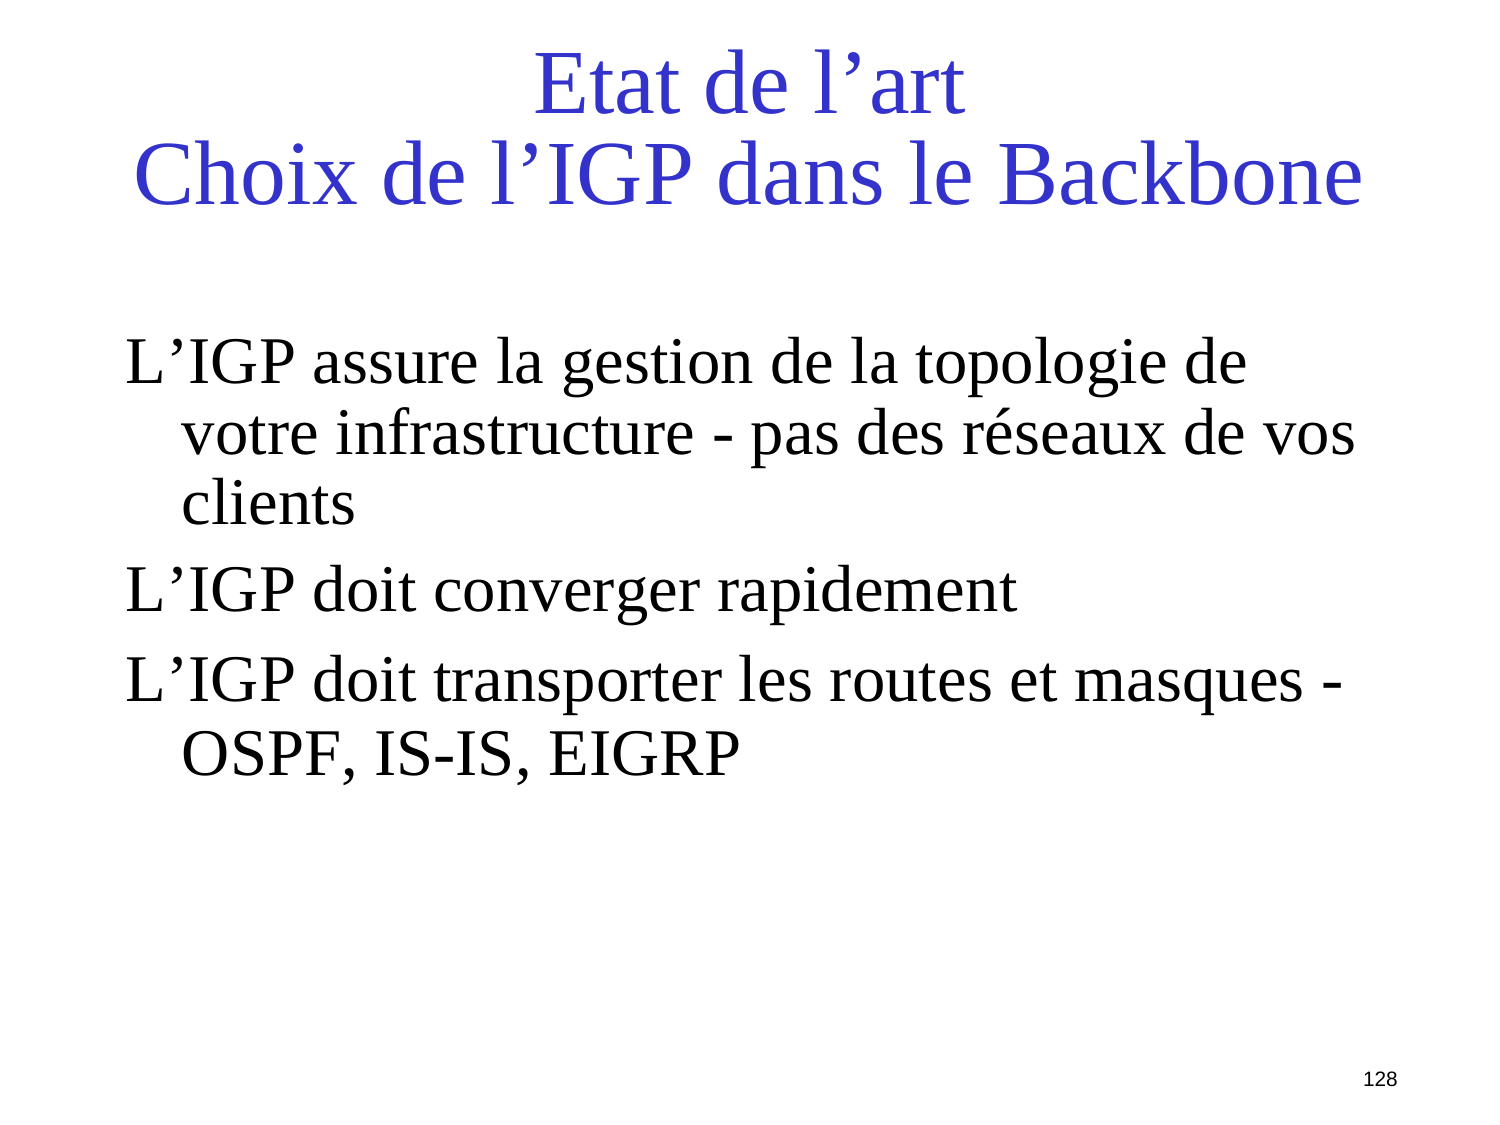

# Etat de l’art Choix de l’IGP dans le Backbone
L’IGP assure la gestion de la topologie de votre infrastructure - pas des réseaux de vos clients
L’IGP doit converger rapidement
L’IGP doit transporter les routes et masques - OSPF, IS-IS, EIGRP